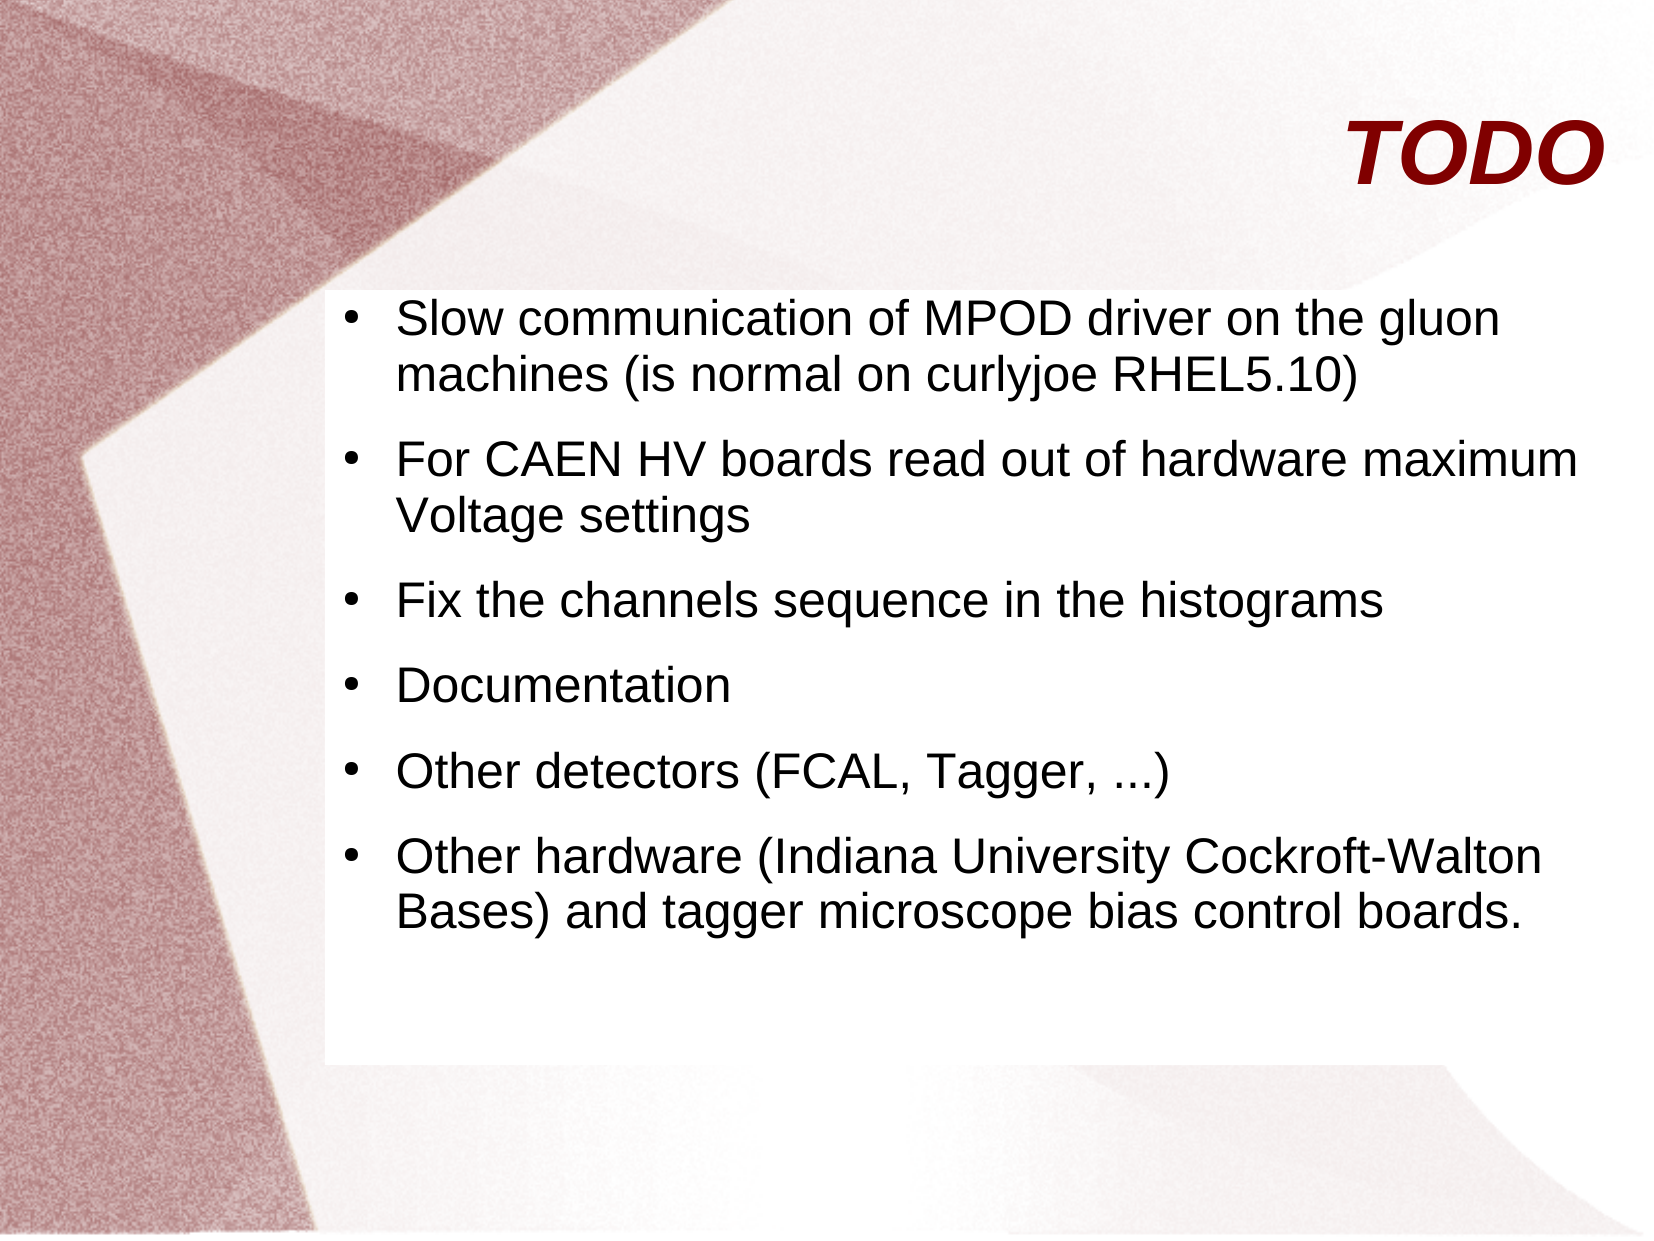

# TODO
Slow communication of MPOD driver on the gluon machines (is normal on curlyjoe RHEL5.10)
For CAEN HV boards read out of hardware maximum Voltage settings
Fix the channels sequence in the histograms
Documentation
Other detectors (FCAL, Tagger, ...)
Other hardware (Indiana University Cockroft-Walton Bases) and tagger microscope bias control boards.